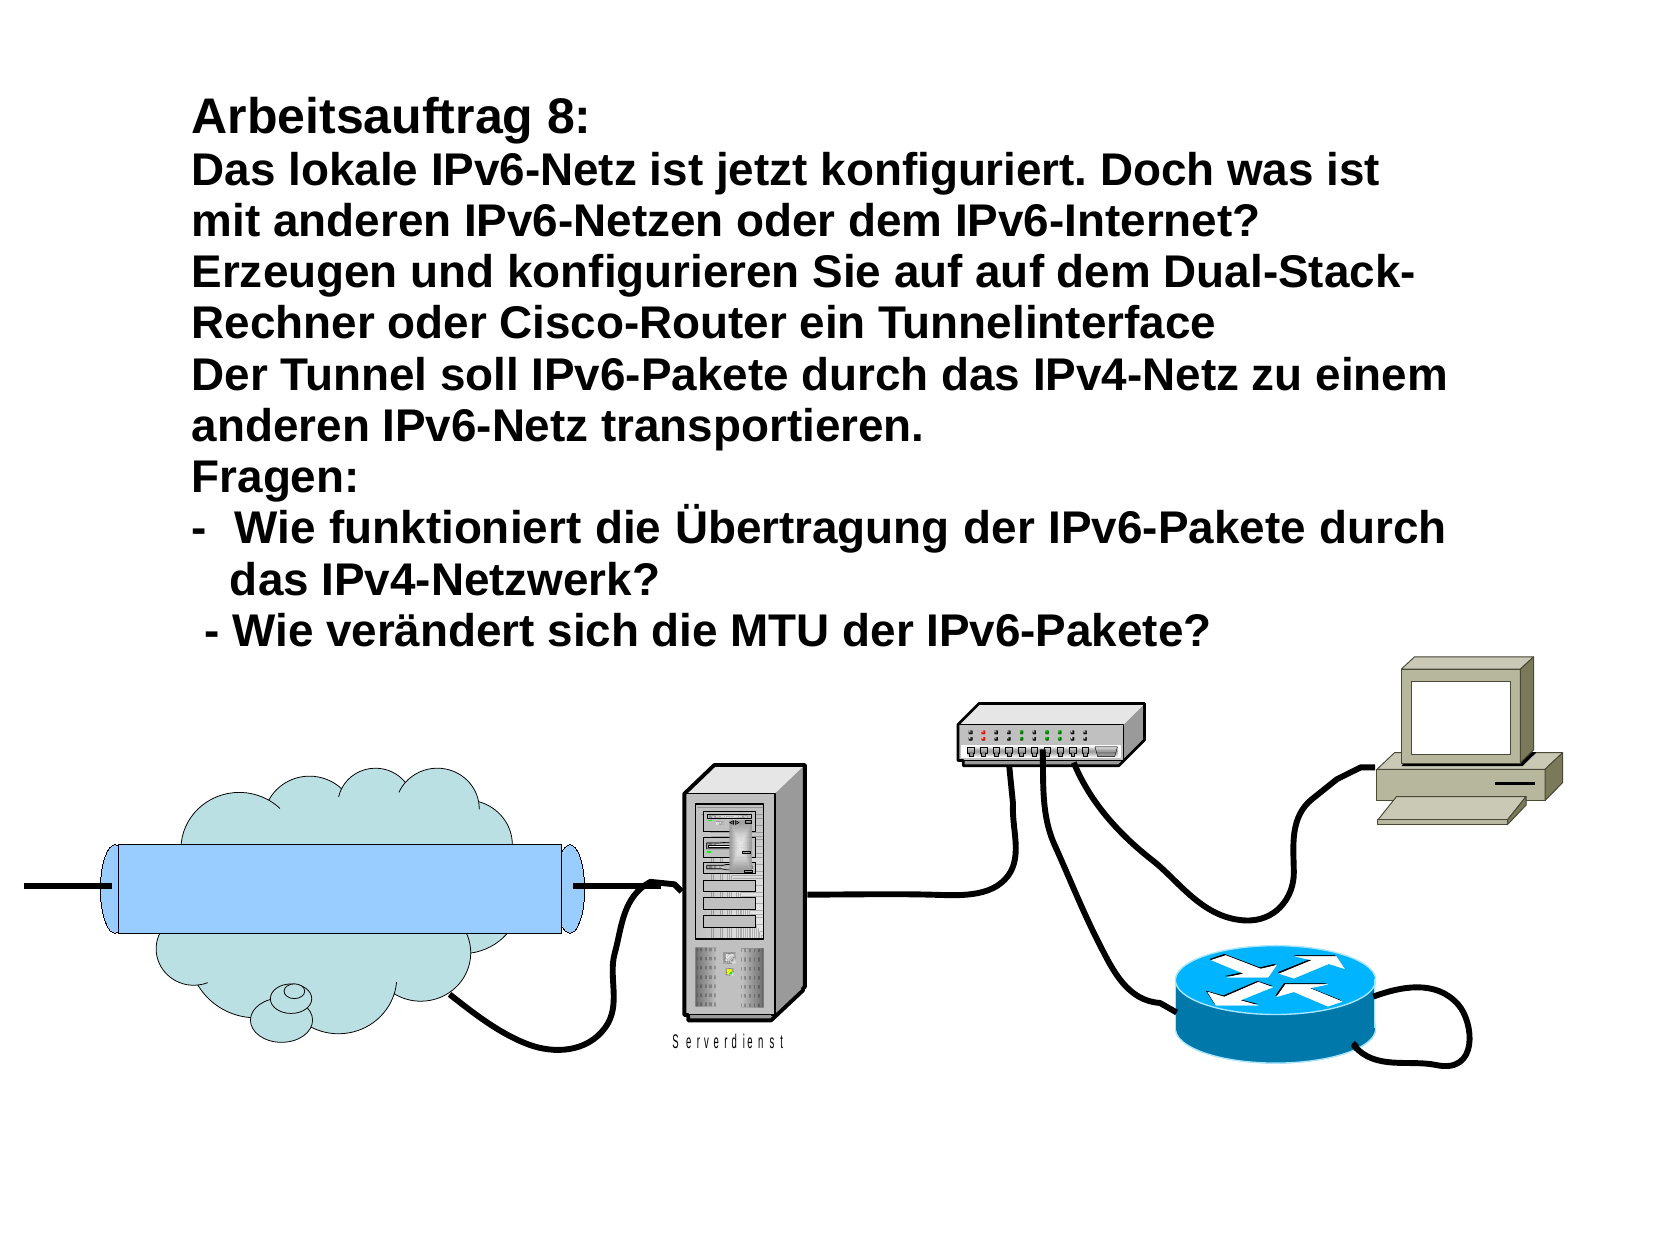

Arbeitsauftrag 8:
Das lokale IPv6-Netz ist jetzt konfiguriert. Doch was ist mit anderen IPv6-Netzen oder dem IPv6-Internet?
Erzeugen und konfigurieren Sie auf auf dem Dual-Stack-Rechner oder Cisco-Router ein Tunnelinterface
Der Tunnel soll IPv6-Pakete durch das IPv4-Netz zu einem anderen IPv6-Netz transportieren.
Fragen:
- Wie funktioniert die Übertragung der IPv6-Pakete durch das IPv4-Netzwerk?
 - Wie verändert sich die MTU der IPv6-Pakete?